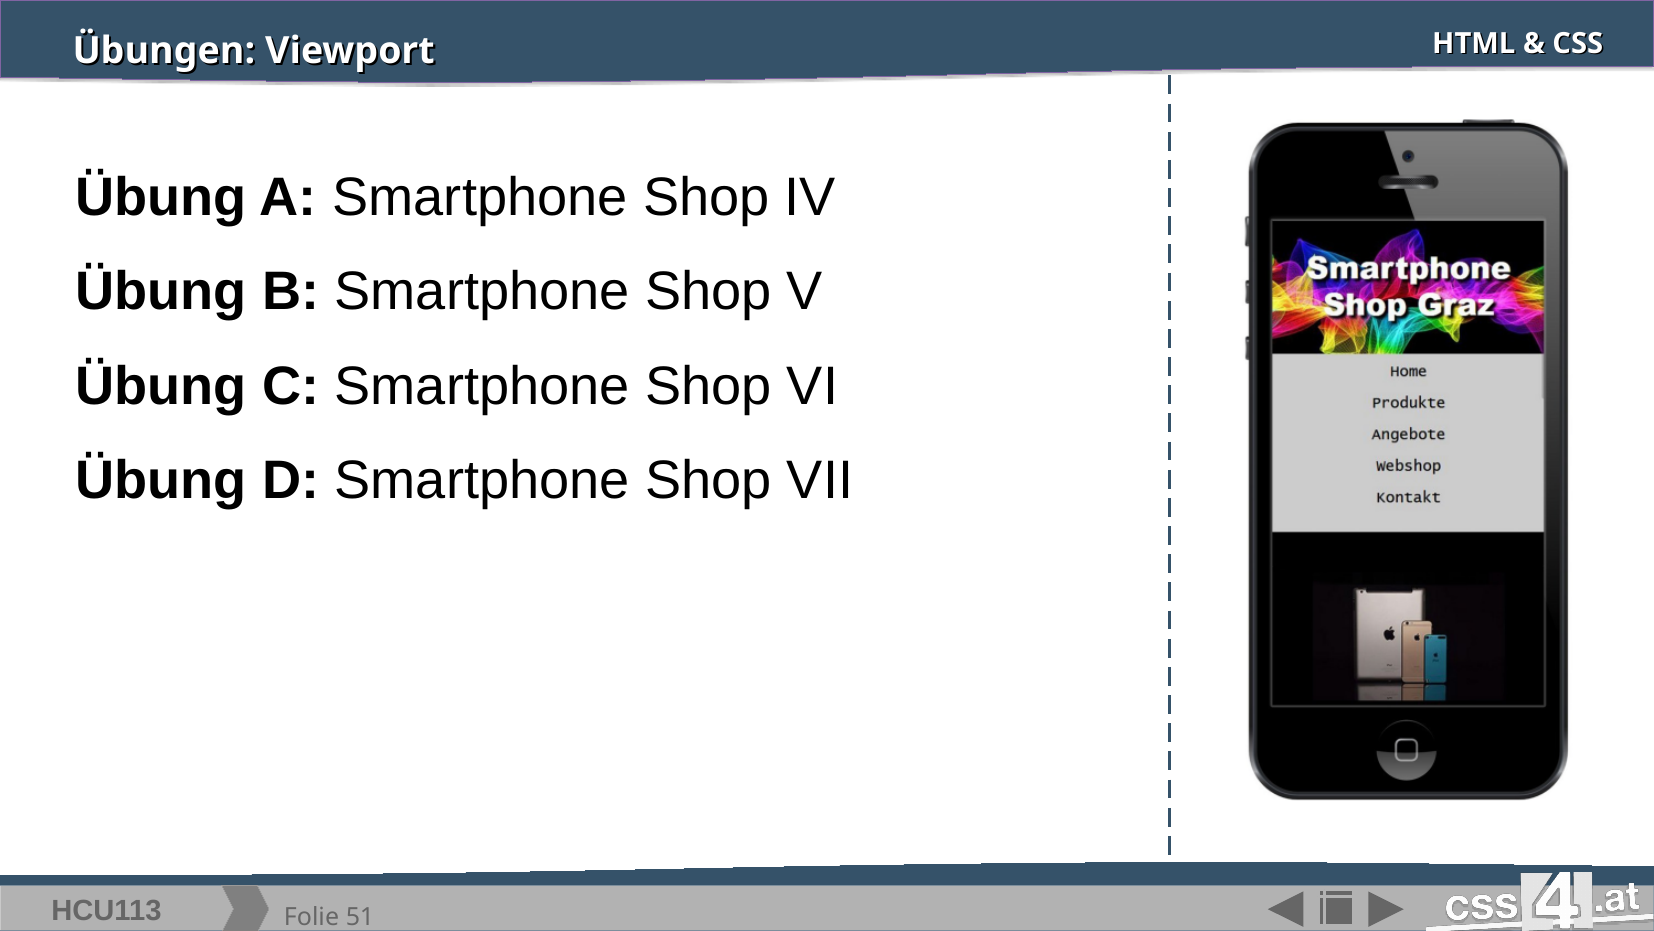

HTML & CSS
Übungen: Viewport
Übung A: Smartphone Shop IV
Übung B: Smartphone Shop V
Übung C: Smartphone Shop VI
Übung D: Smartphone Shop VII
HCU113
Folie